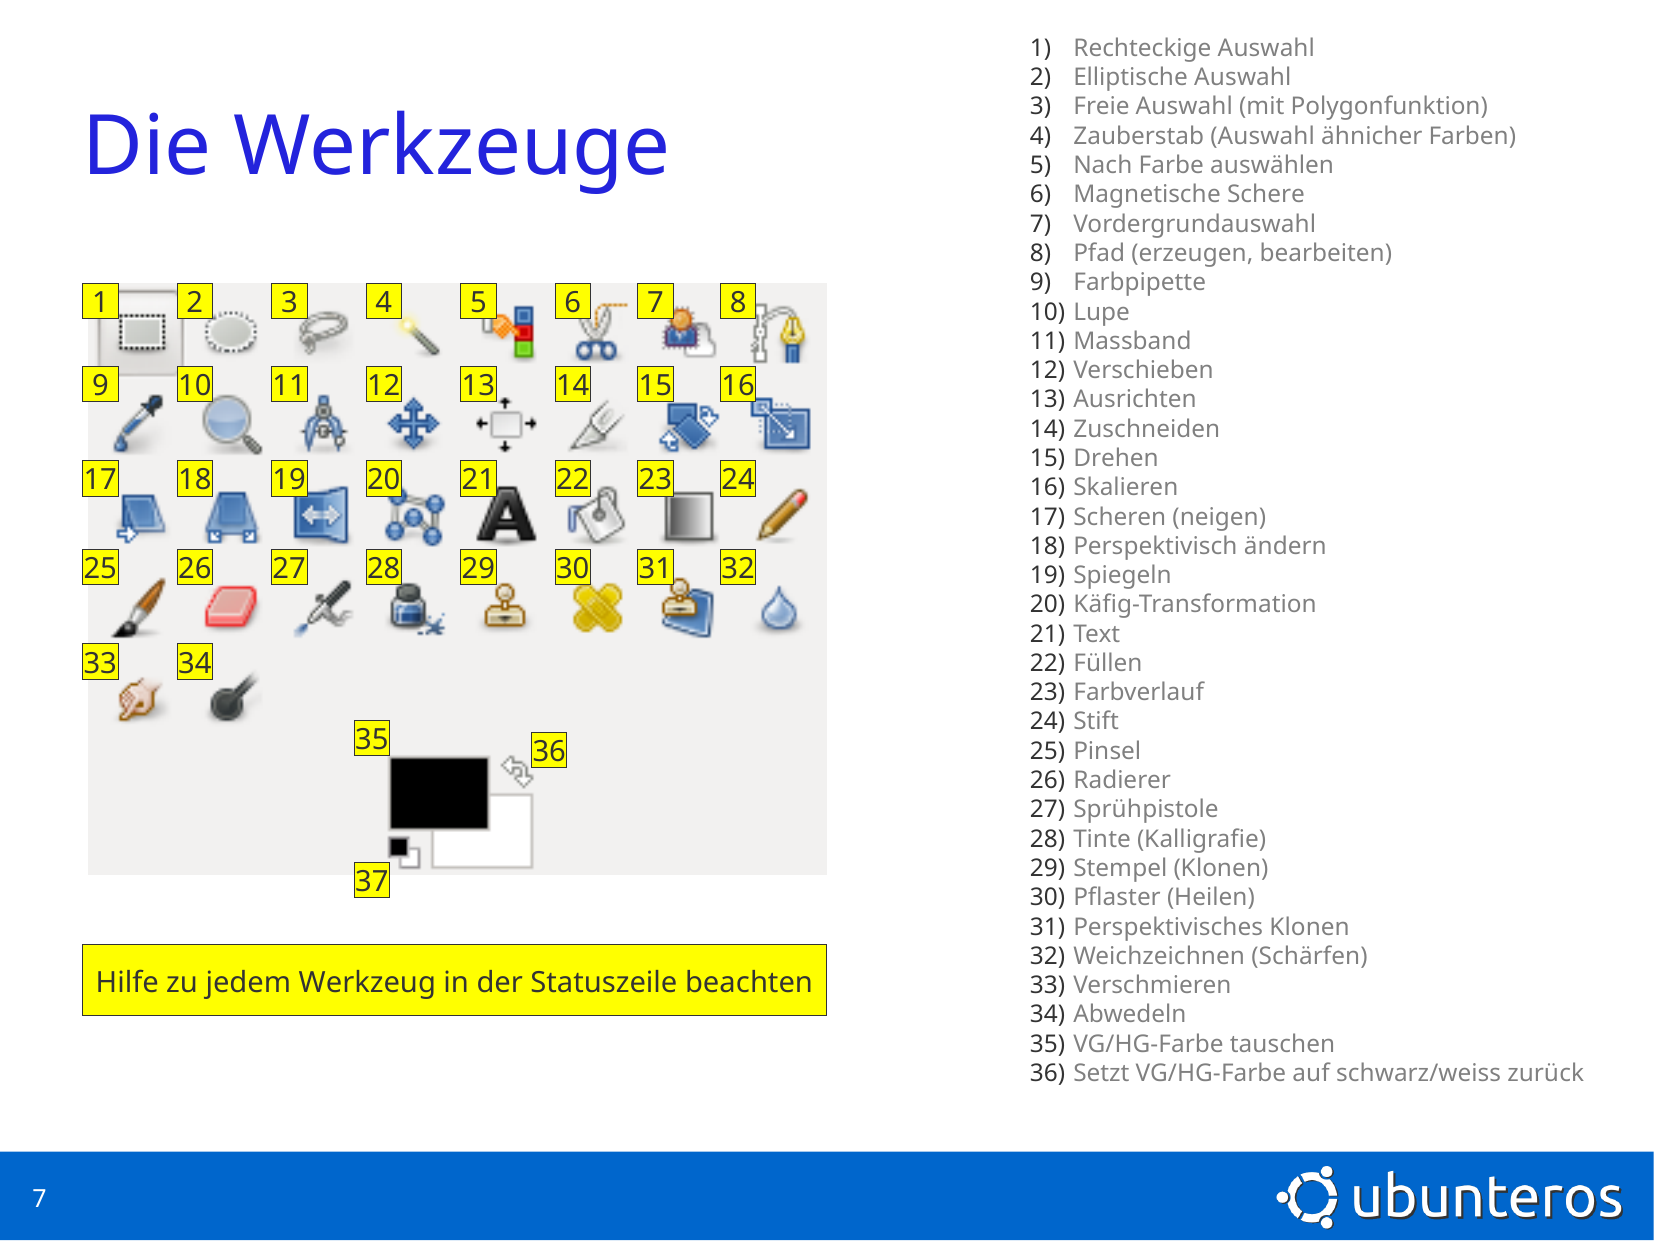

Rechteckige Auswahl
Elliptische Auswahl
Freie Auswahl (mit Polygonfunktion)
Zauberstab (Auswahl ähnicher Farben)
Nach Farbe auswählen
Magnetische Schere
Vordergrundauswahl
Pfad (erzeugen, bearbeiten)
Farbpipette
Lupe
Massband
Verschieben
Ausrichten
Zuschneiden
Drehen
Skalieren
Scheren (neigen)
Perspektivisch ändern
Spiegeln
Käfig-Transformation
Text
Füllen
Farbverlauf
Stift
Pinsel
Radierer
Sprühpistole
Tinte (Kalligrafie)
Stempel (Klonen)
Pflaster (Heilen)
Perspektivisches Klonen
Weichzeichnen (Schärfen)
Verschmieren
Abwedeln
VG/HG-Farbe tauschen
Setzt VG/HG-Farbe auf schwarz/weiss zurück
# Die Werkzeuge
1
2
3
4
5
6
7
8
9
10
11
12
13
14
15
16
17
18
19
20
21
22
23
24
25
26
27
28
29
30
31
32
33
34
35
36
37
Hilfe zu jedem Werkzeug in der Statuszeile beachten